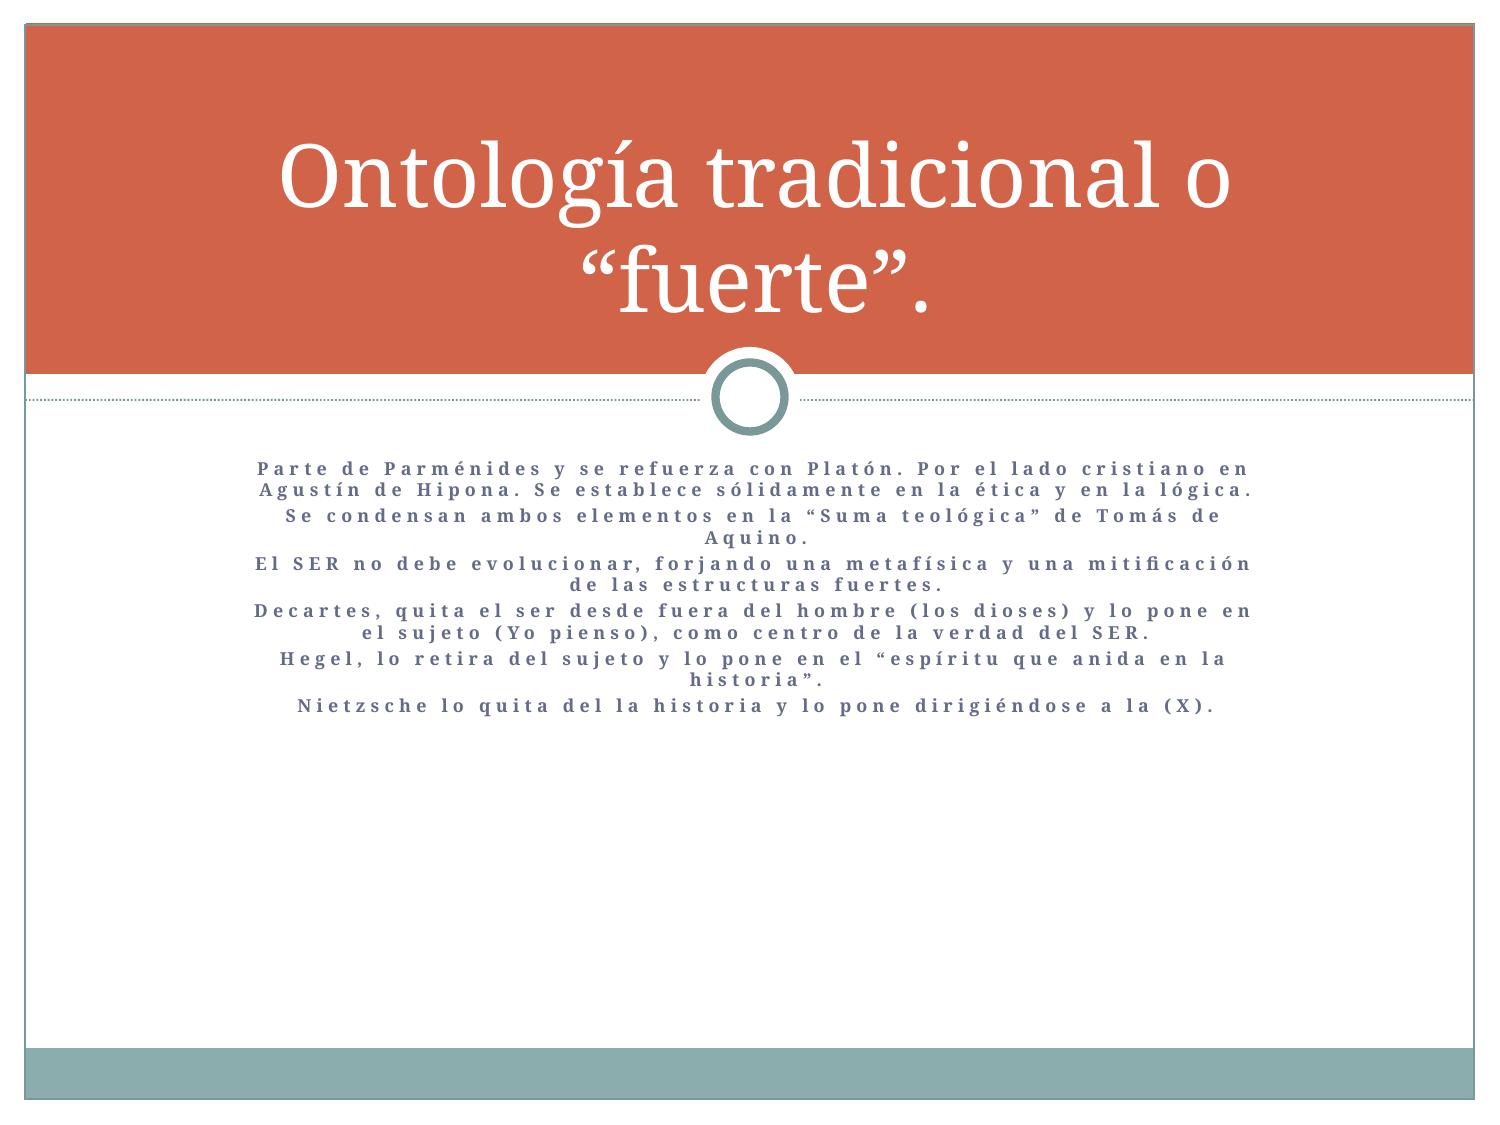

Ontología tradicional o “fuerte”.
# Parte de Parménides y se refuerza con Platón. Por el lado cristiano en Agustín de Hipona. Se establece sólidamente en la ética y en la lógica.
Se condensan ambos elementos en la “Suma teológica” de Tomás de Aquino.
El SER no debe evolucionar, forjando una metafísica y una mitificación de las estructuras fuertes.
Decartes, quita el ser desde fuera del hombre (los dioses) y lo pone en el sujeto (Yo pienso), como centro de la verdad del SER.
Hegel, lo retira del sujeto y lo pone en el “espíritu que anida en la historia”.
Nietzsche lo quita del la historia y lo pone dirigiéndose a la (X).